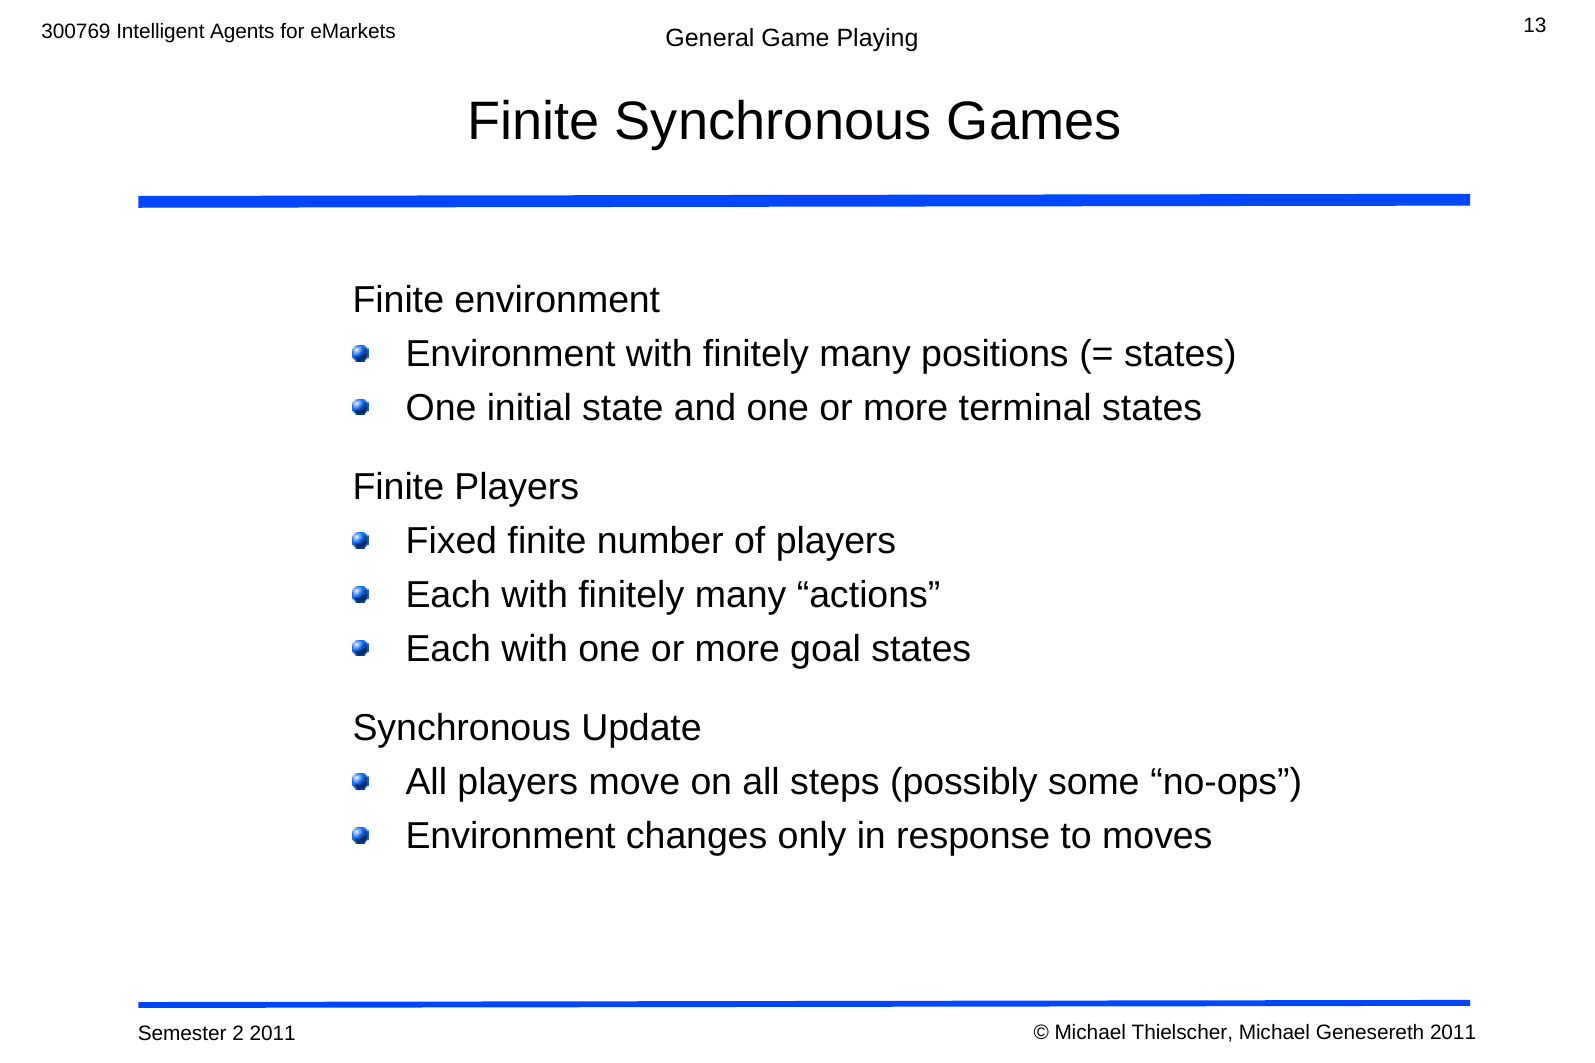

# Finite Synchronous Games
Finite environment
Environment with finitely many positions (= states)
One initial state and one or more terminal states
Finite Players
Fixed finite number of players
Each with finitely many “actions”
Each with one or more goal states
Synchronous Update
All players move on all steps (possibly some “no-ops”)
Environment changes only in response to moves